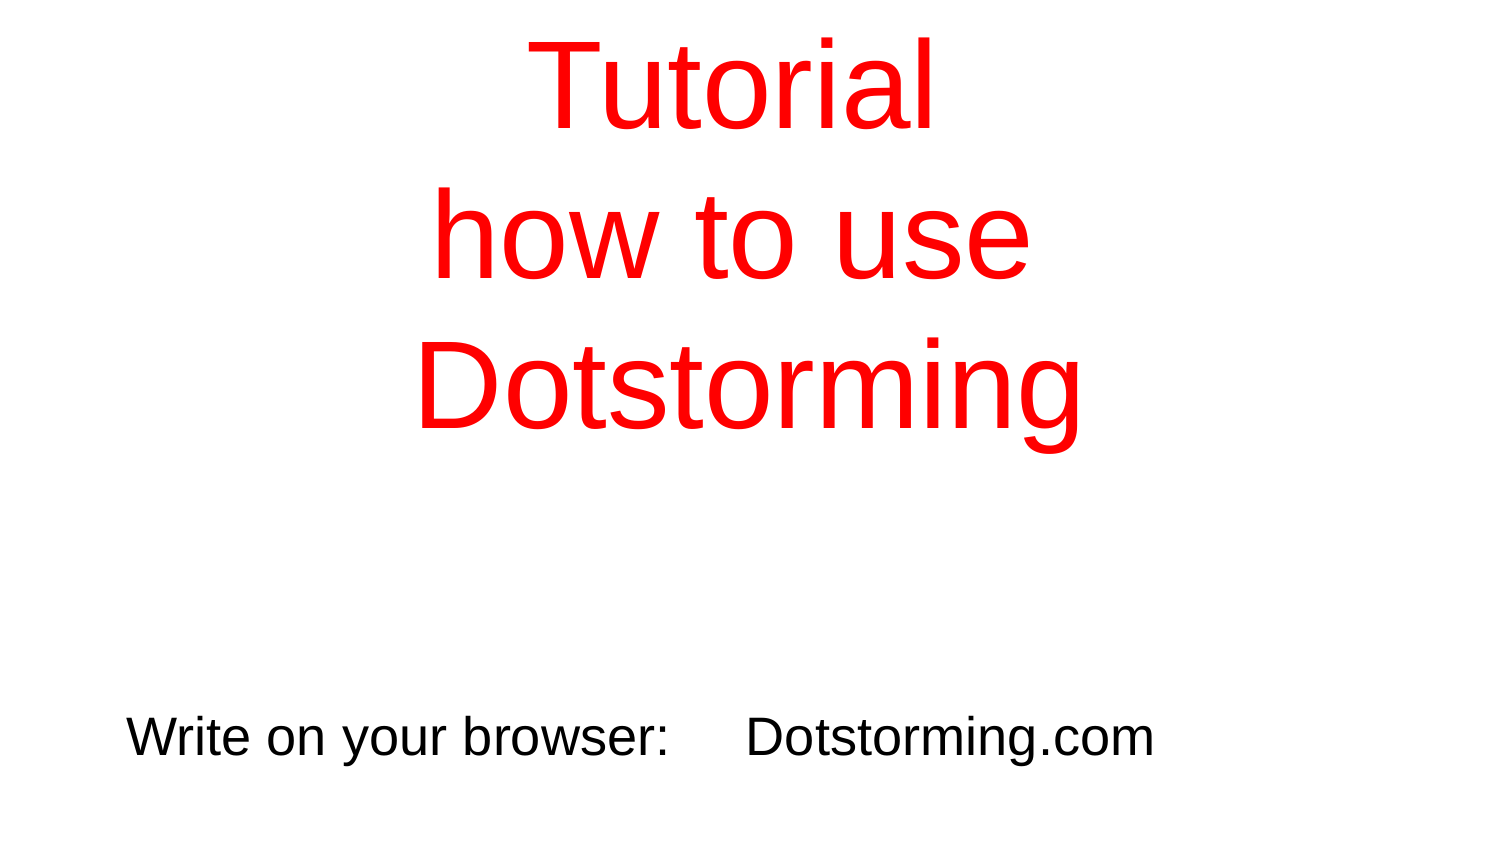

# Tutorial how to use Dotstorming
Write on your browser: Dotstorming.com